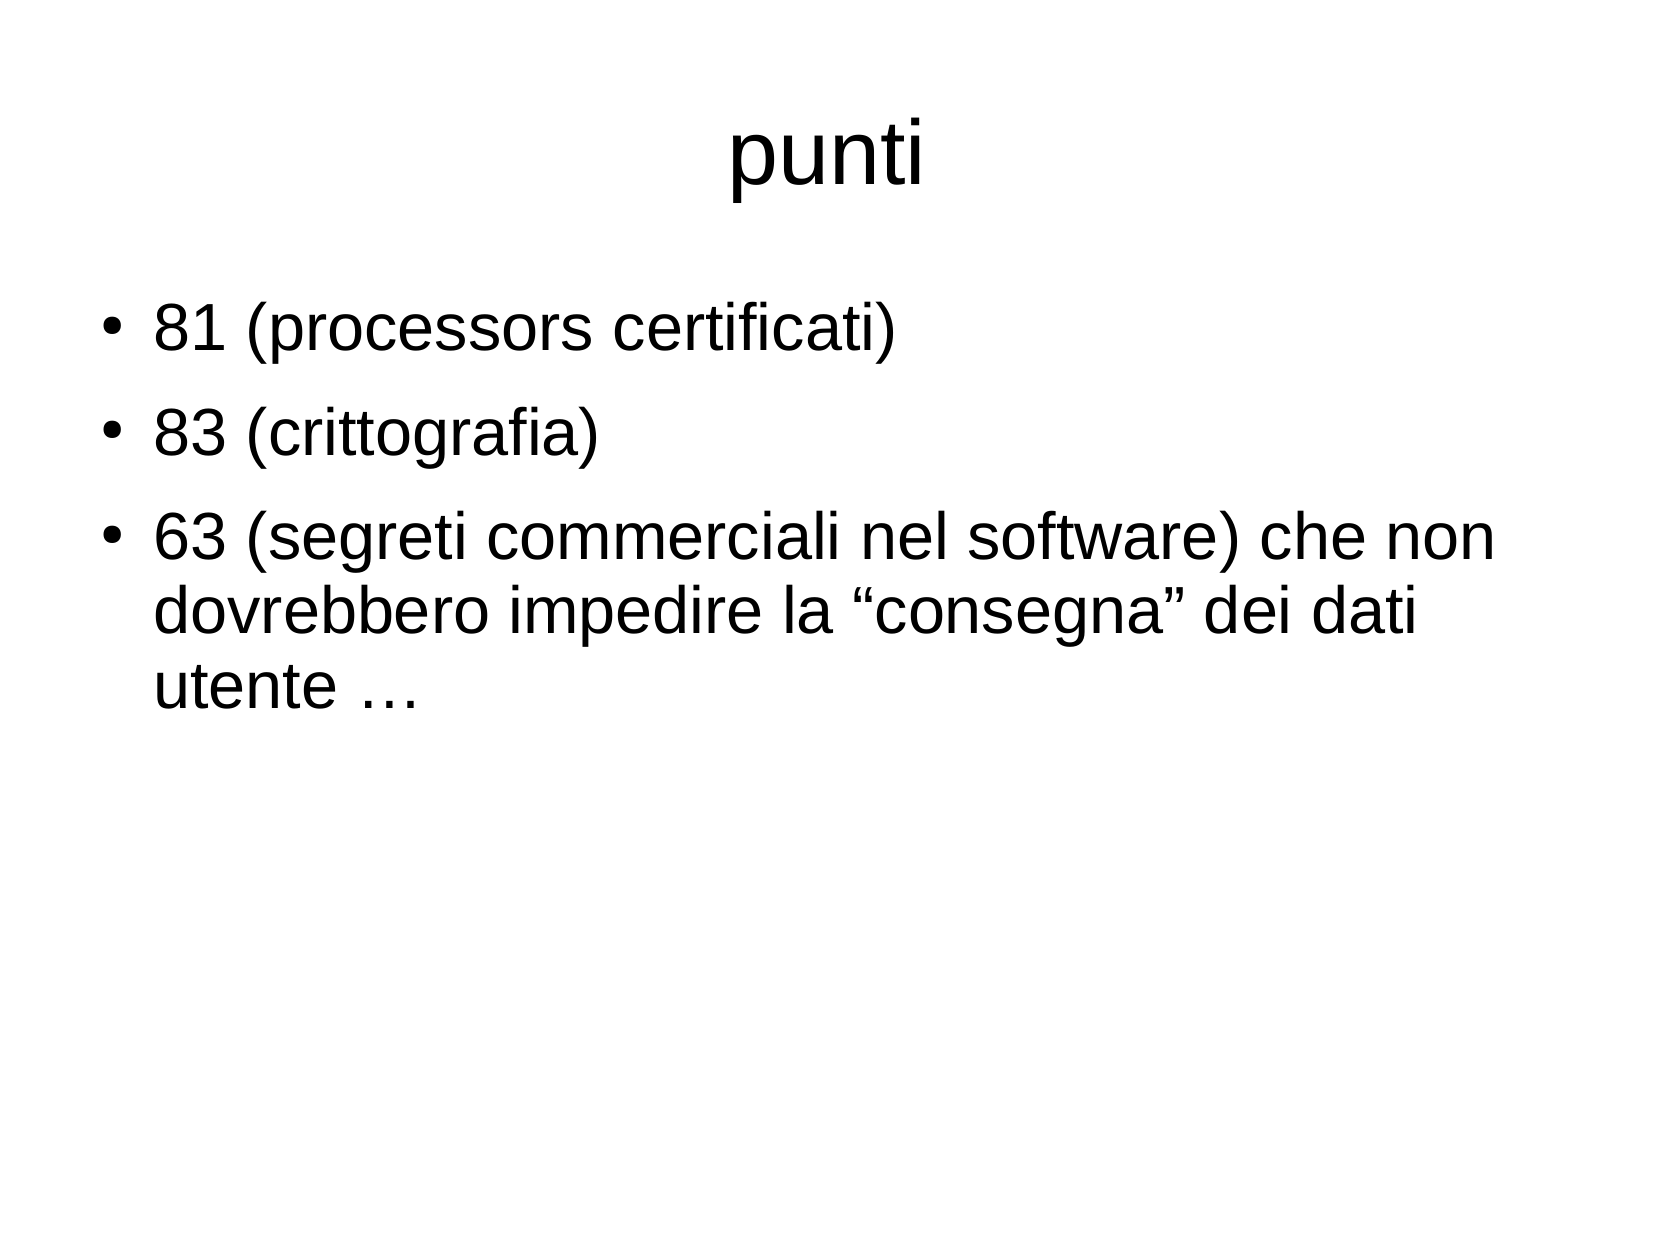

# punti
81 (processors certificati)
83 (crittografia)
63 (segreti commerciali nel software) che non dovrebbero impedire la “consegna” dei dati utente …